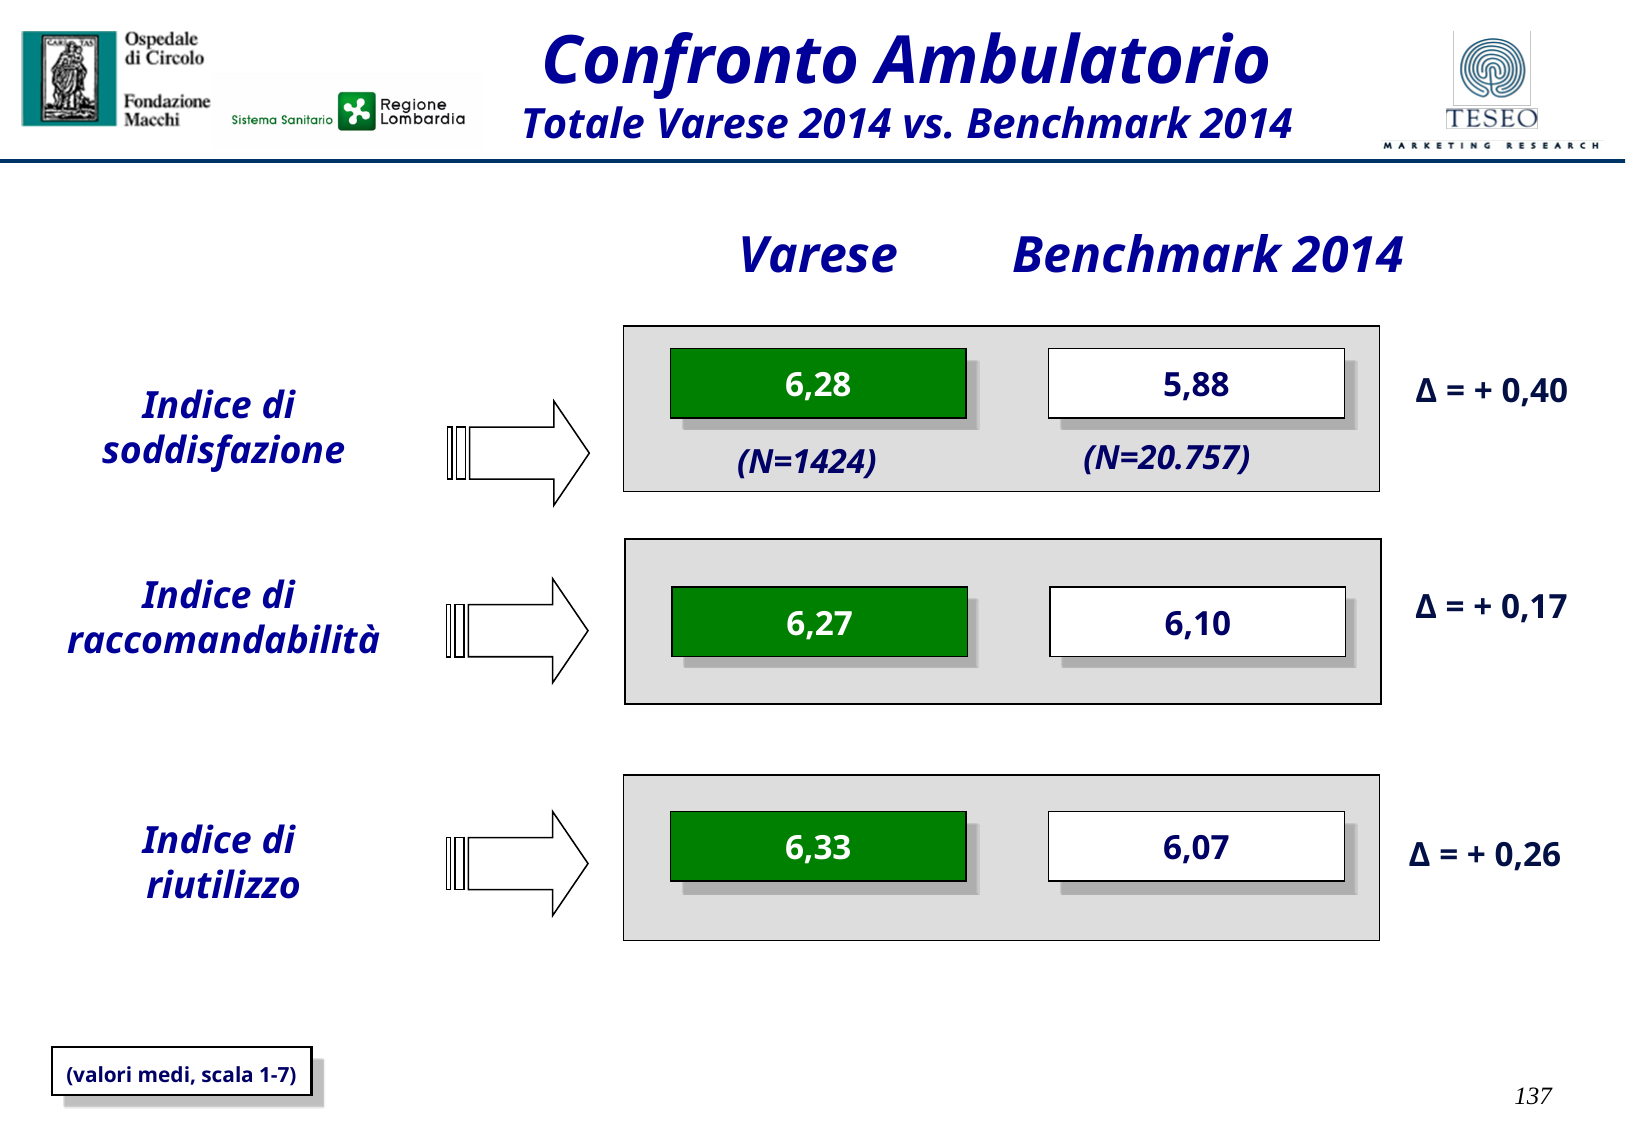

Confronto Ambulatorio
Totale Varese 2014 vs. Benchmark 2014
Varese
Benchmark 2014
6,28
5,88
Δ = + 0,40
Indice di
soddisfazione
(N=20.757)
(N=1424)
Indice di
raccomandabilità
Δ = + 0,17
6,27
6,10
Indice di
riutilizzo
6,33
6,07
Δ = + 0,26
(valori medi, scala 1-7)